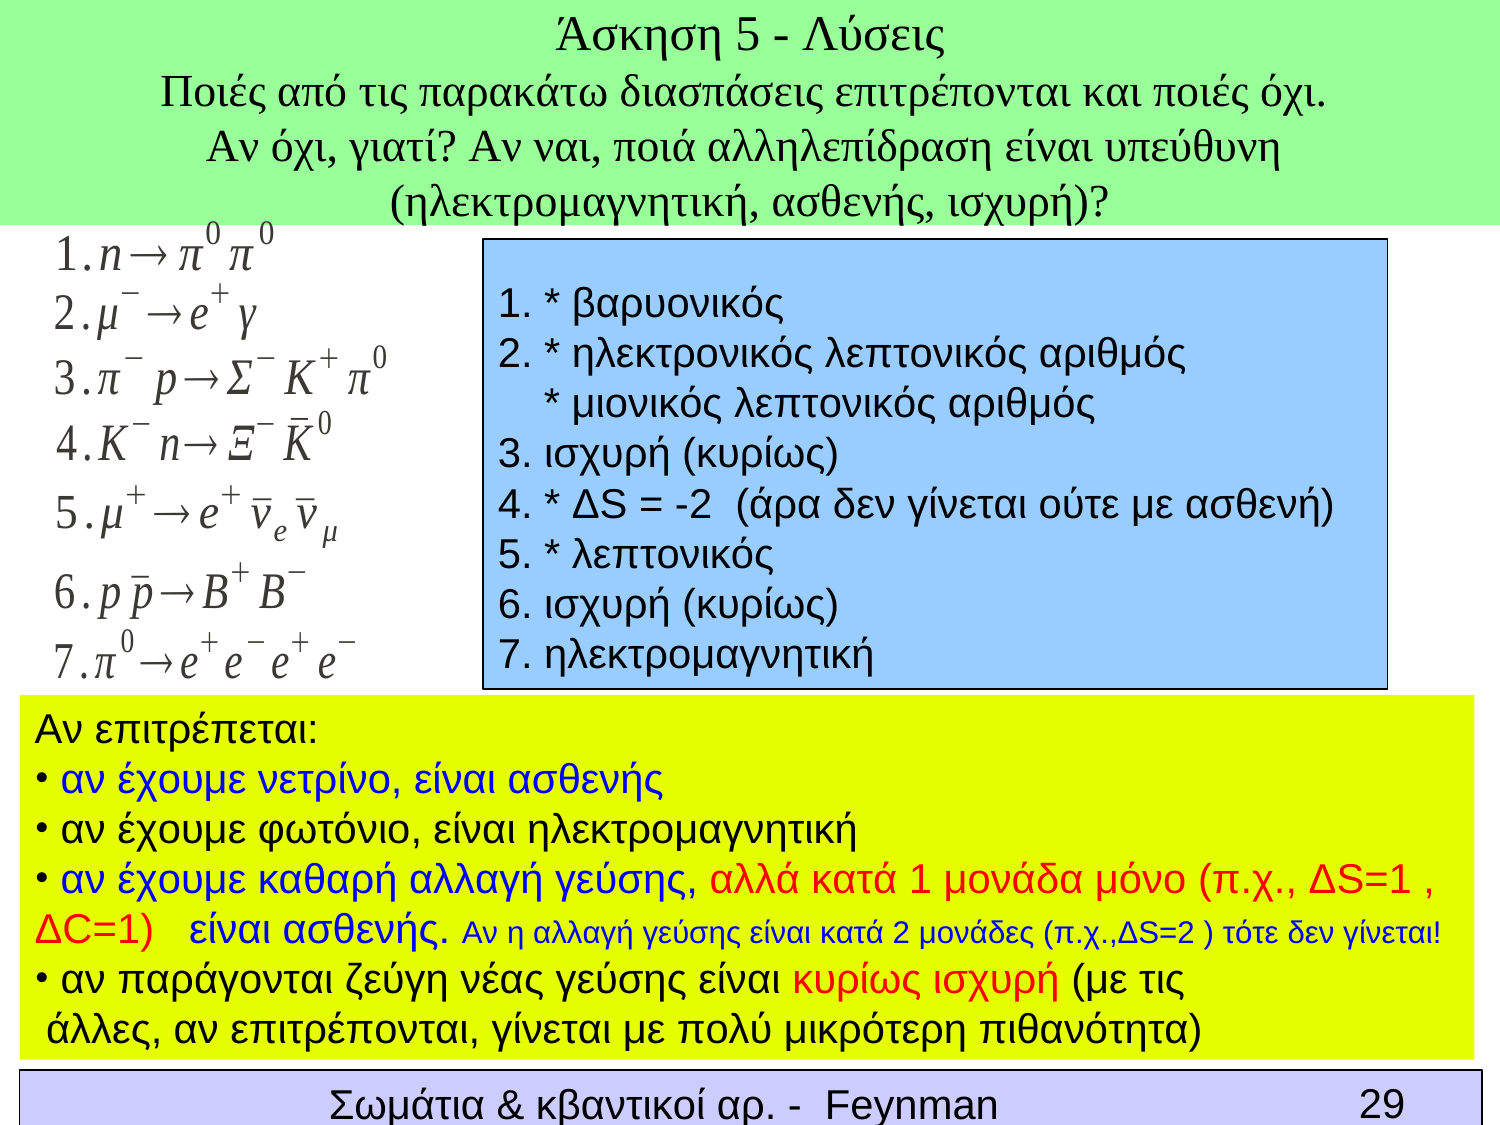

#
Άσκηση 5 - Λύσεις
Ποιές από τις παρακάτω διασπάσεις επιτρέπονται και ποιές όχι.
Αν όχι, γιατί? Αν ναι, ποιά αλληλεπίδραση είναι υπεύθυνη
(ηλεκτρομαγνητική, ασθενής, ισχυρή)?
1. * βαρυονικός
2. * ηλεκτρονικός λεπτονικός αριθμός
 * μιονικός λεπτονικός αριθμός
3. ισχυρή (κυρίως)
4. * ΔS = -2 (άρα δεν γίνεται ούτε με ασθενή)
5. * λεπτονικός
6. ισχυρή (κυρίως)
7. ηλεκτρομαγνητική
Αν επιτρέπεται:
 αν έχουμε νετρίνο, είναι ασθενής
 αν έχουμε φωτόνιο, είναι ηλεκτρομαγνητική
 αν έχουμε καθαρή αλλαγή γεύσης, αλλά κατά 1 μονάδα μόνο (π.χ., ΔS=1 , ΔC=1) είναι ασθενής. Αν η αλλαγή γεύσης είναι κατά 2 μονάδες (π.χ.,ΔS=2 ) τότε δεν γίνεται!
 αν παράγονται ζεύγη νέας γεύσης είναι κυρίως ισχυρή (με τις
 άλλες, αν επιτρέπονται, γίνεται με πολύ μικρότερη πιθανότητα)
29
Σωμάτια & κβαντικοί αρ. - Feynman